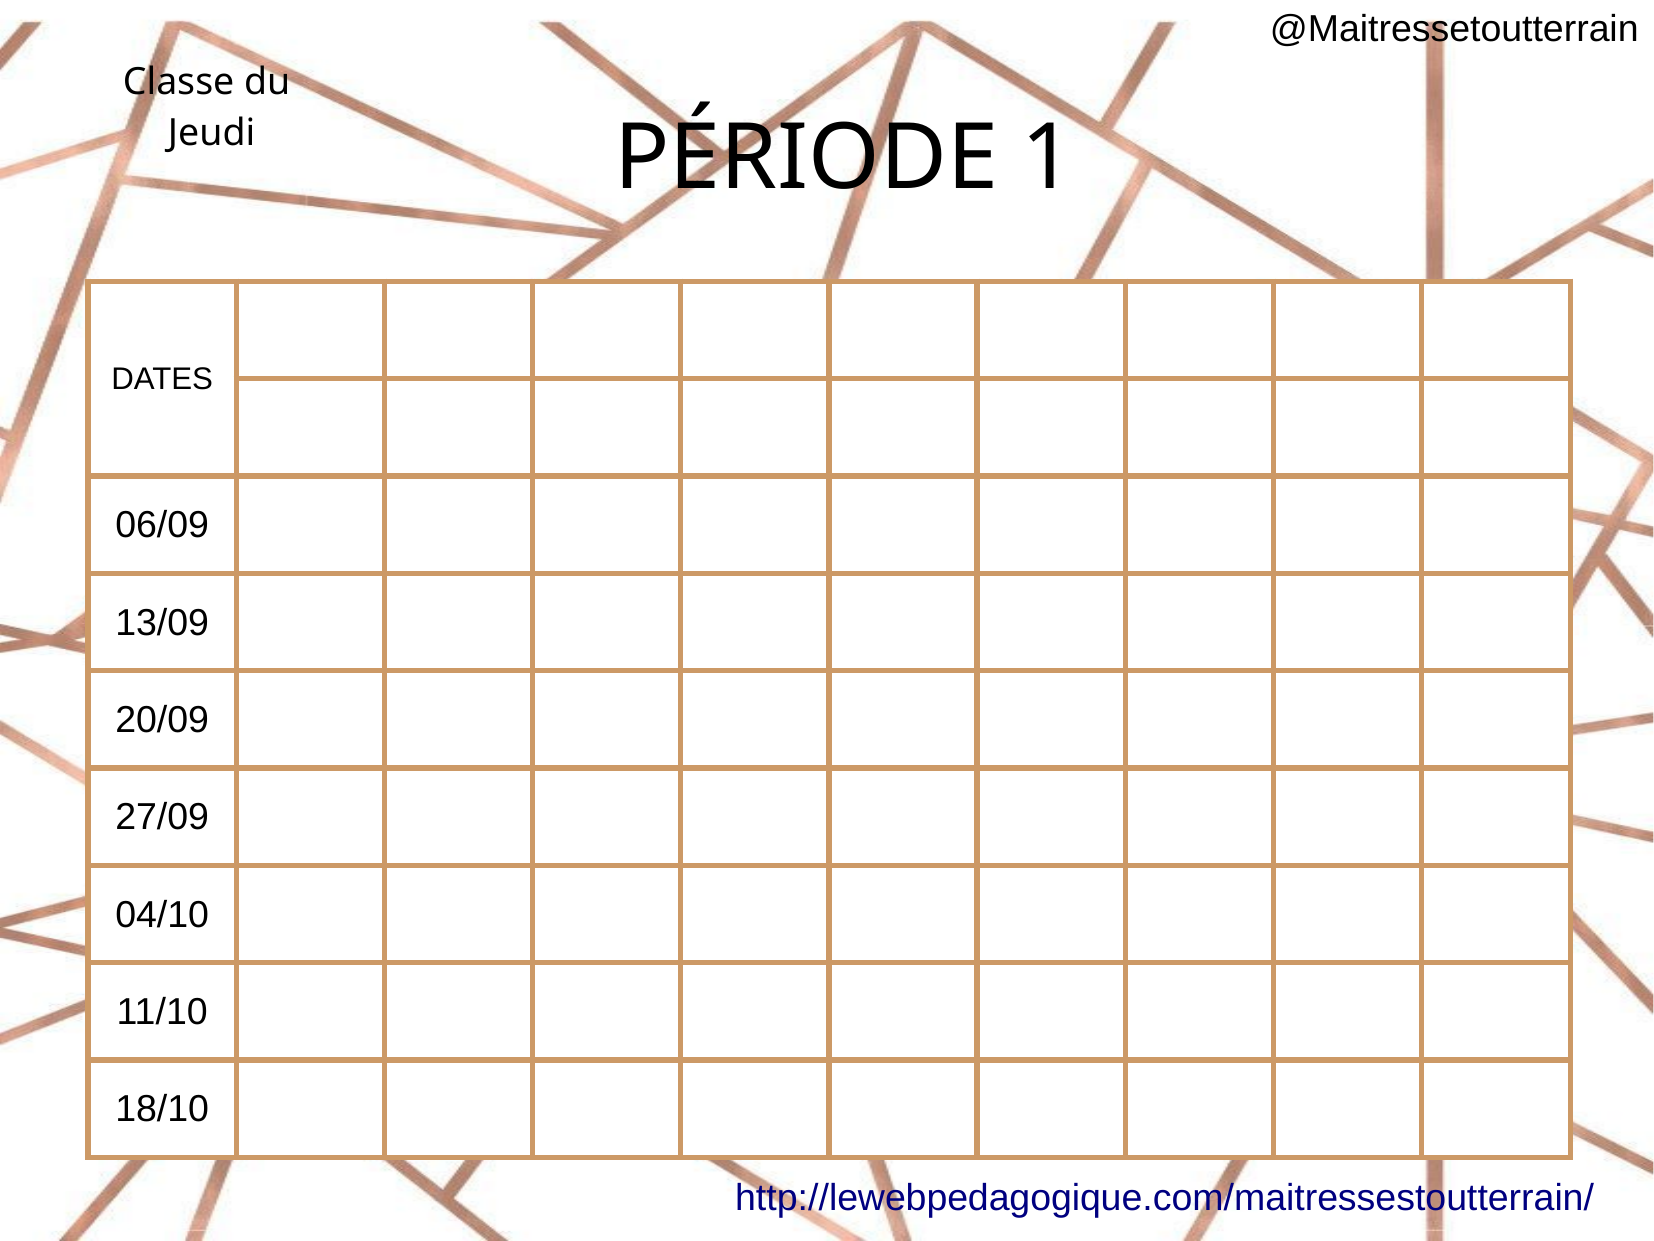

@Maitressetoutterrain
Classe du
 Jeudi
# PÉRIODE 1
| DATES | | | | | | | | | |
| --- | --- | --- | --- | --- | --- | --- | --- | --- | --- |
| | | | | | | | | | |
| 06/09 | | | | | | | | | |
| 13/09 | | | | | | | | | |
| 20/09 | | | | | | | | | |
| 27/09 | | | | | | | | | |
| 04/10 | | | | | | | | | |
| 11/10 | | | | | | | | | |
| 18/10 | | | | | | | | | |
http://lewebpedagogique.com/maitressestoutterrain/